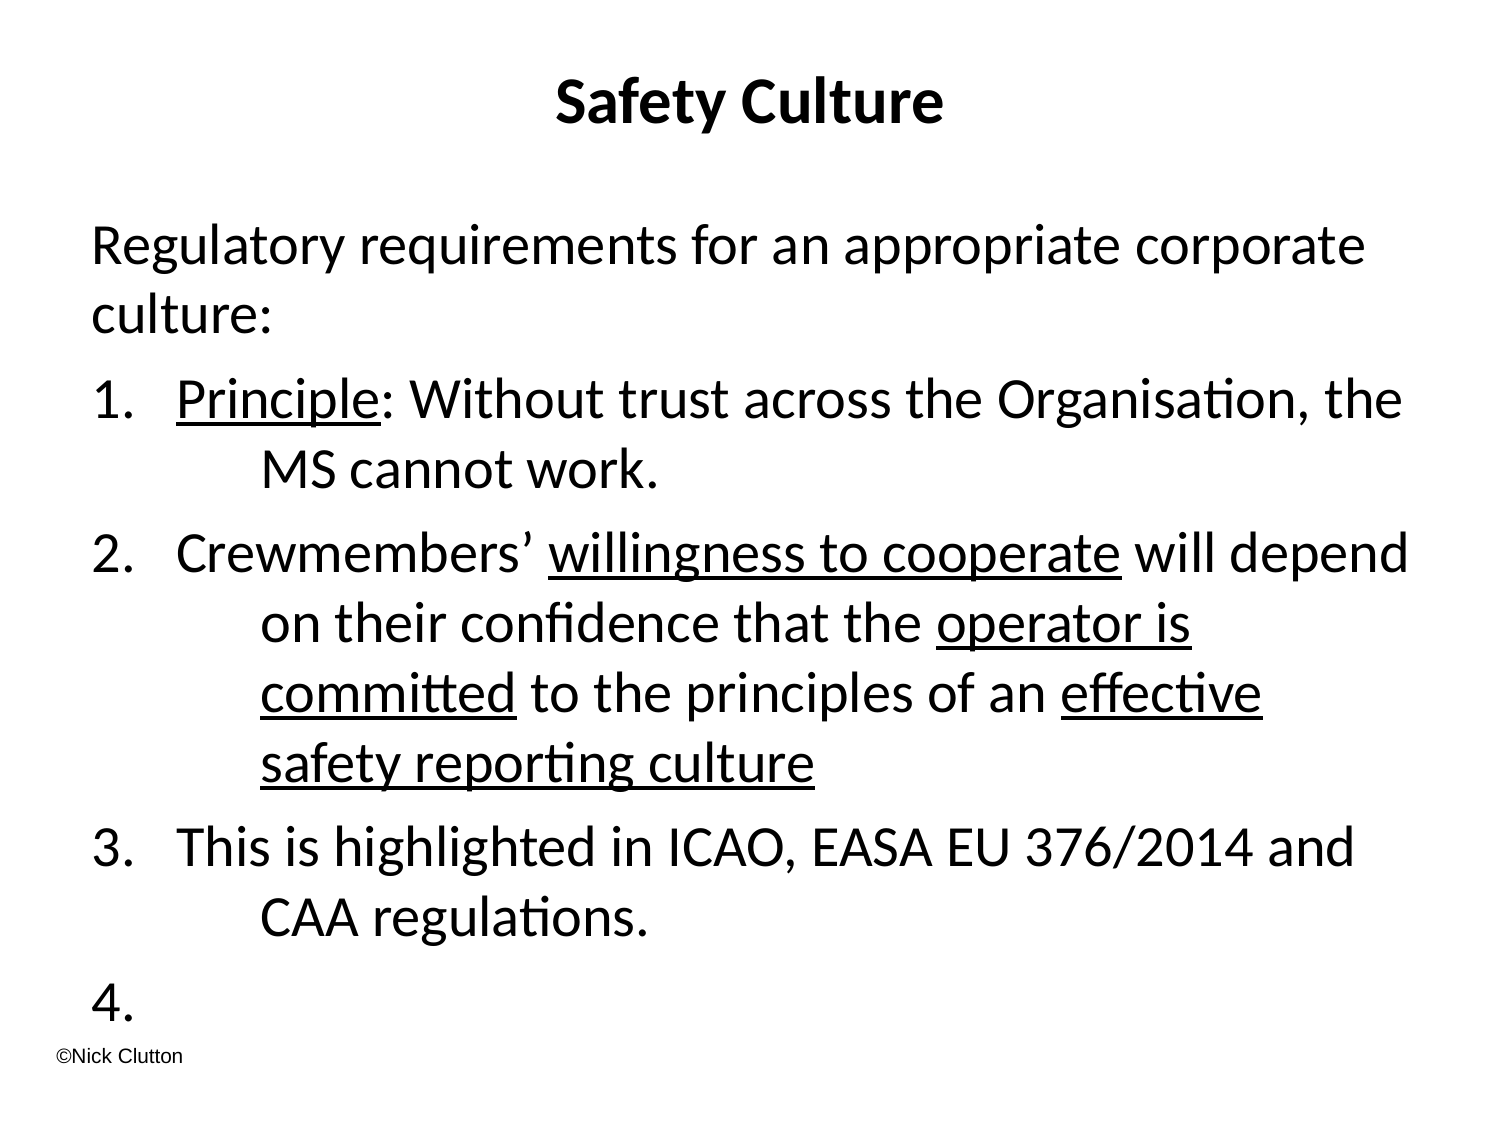

# Safety Culture
Regulatory requirements for an appropriate corporate culture:
Principle: Without trust across the Organisation, the MS cannot work.
Crewmembers’ willingness to cooperate will depend on their confidence that the operator is committed to the principles of an effective safety reporting culture
This is highlighted in ICAO, EASA EU 376/2014 and CAA regulations.
©Nick Clutton